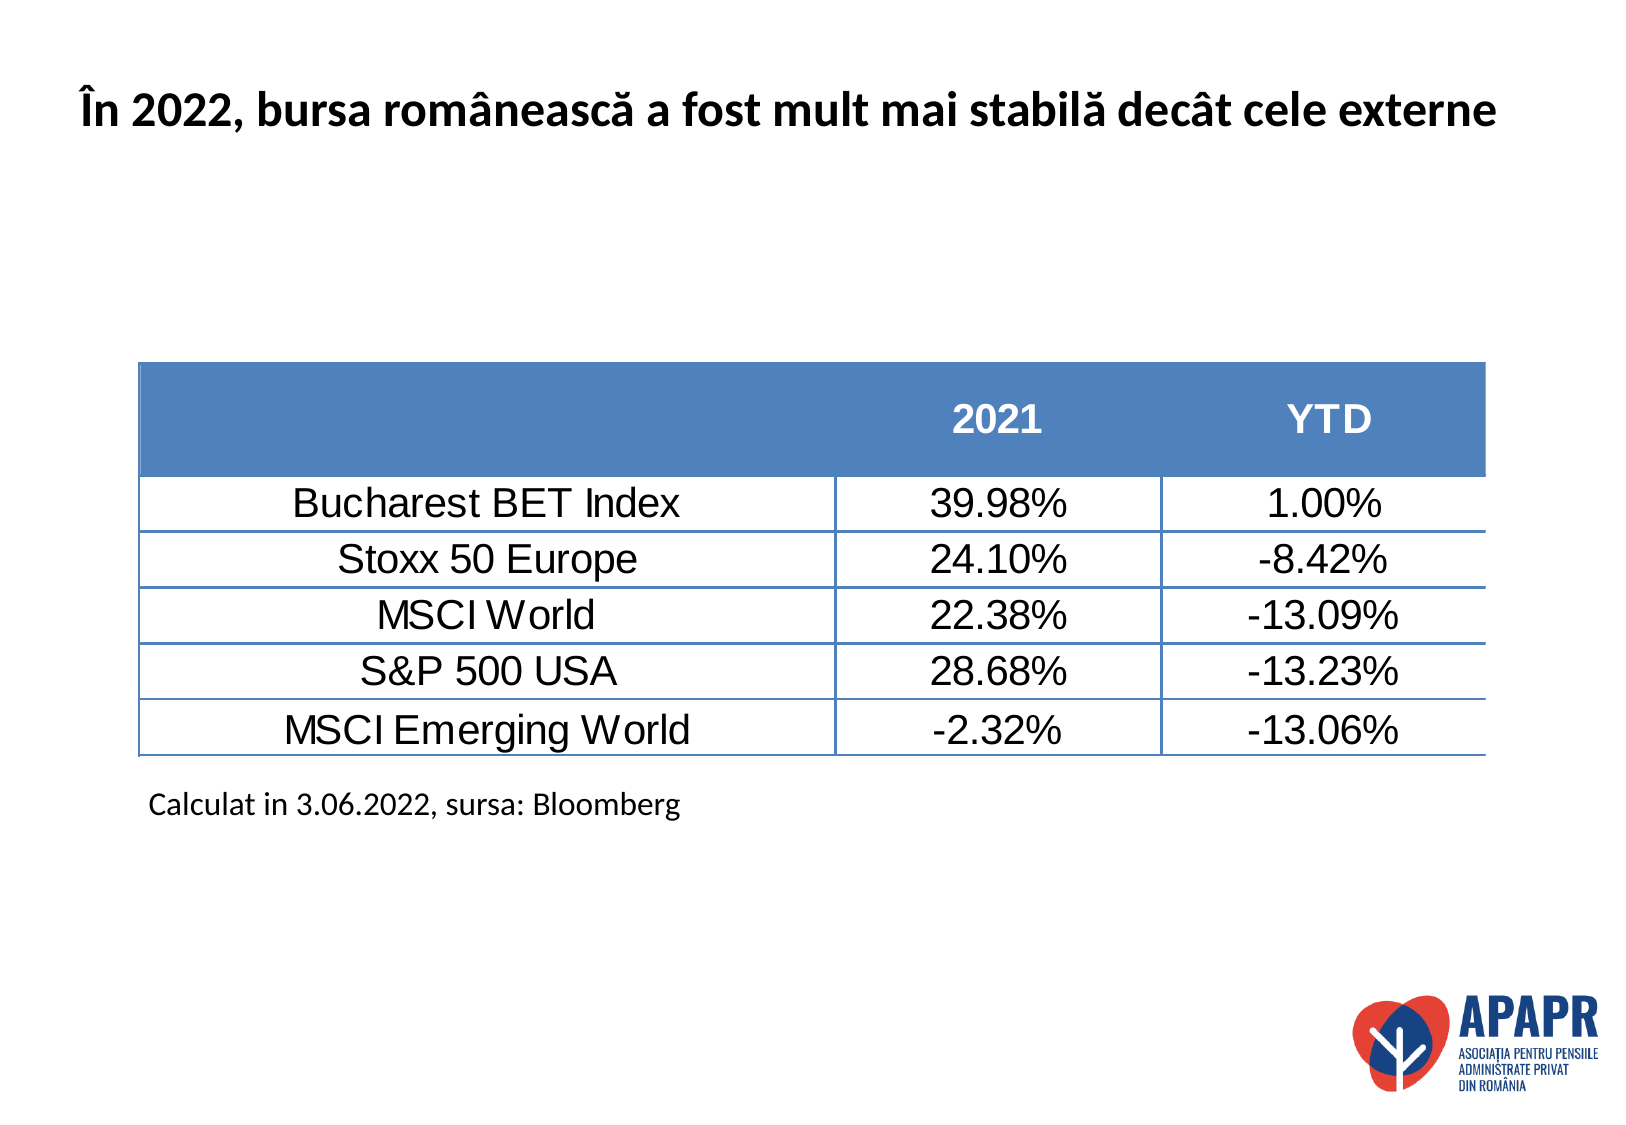

În 2022, bursa românească a fost mult mai stabilă decât cele externe
Calculat in 3.06.2022, sursa: Bloomberg